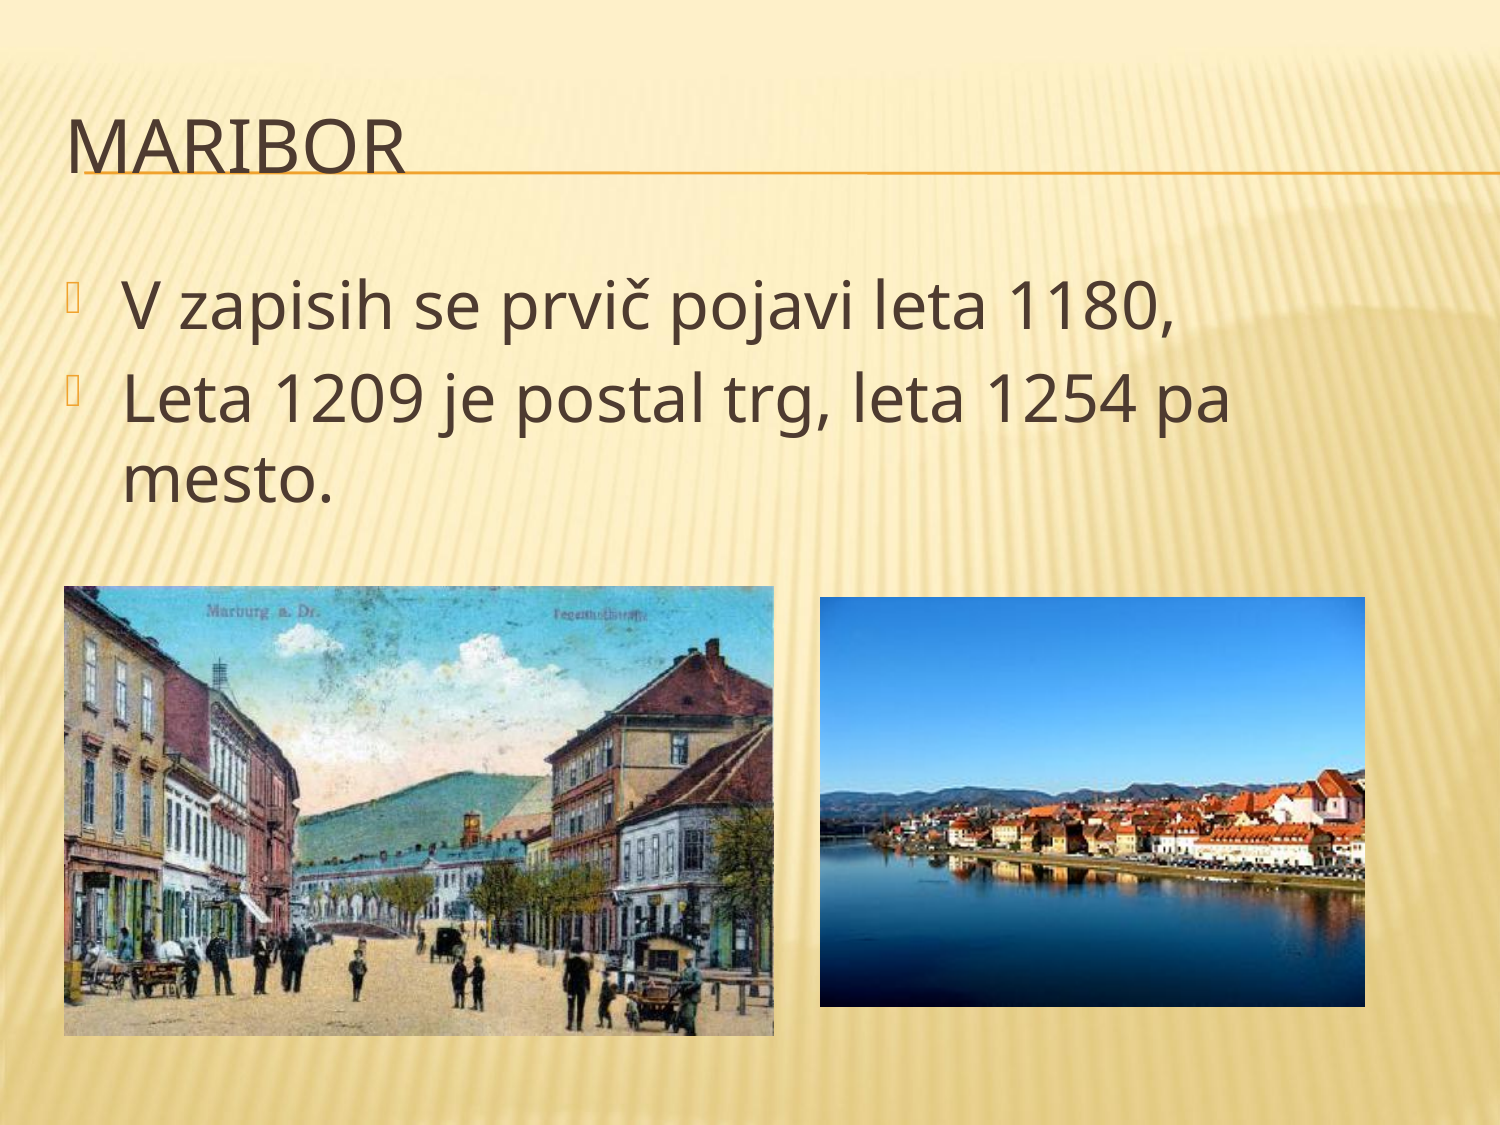

# MARIBOR
V zapisih se prvič pojavi leta 1180,
Leta 1209 je postal trg, leta 1254 pa mesto.